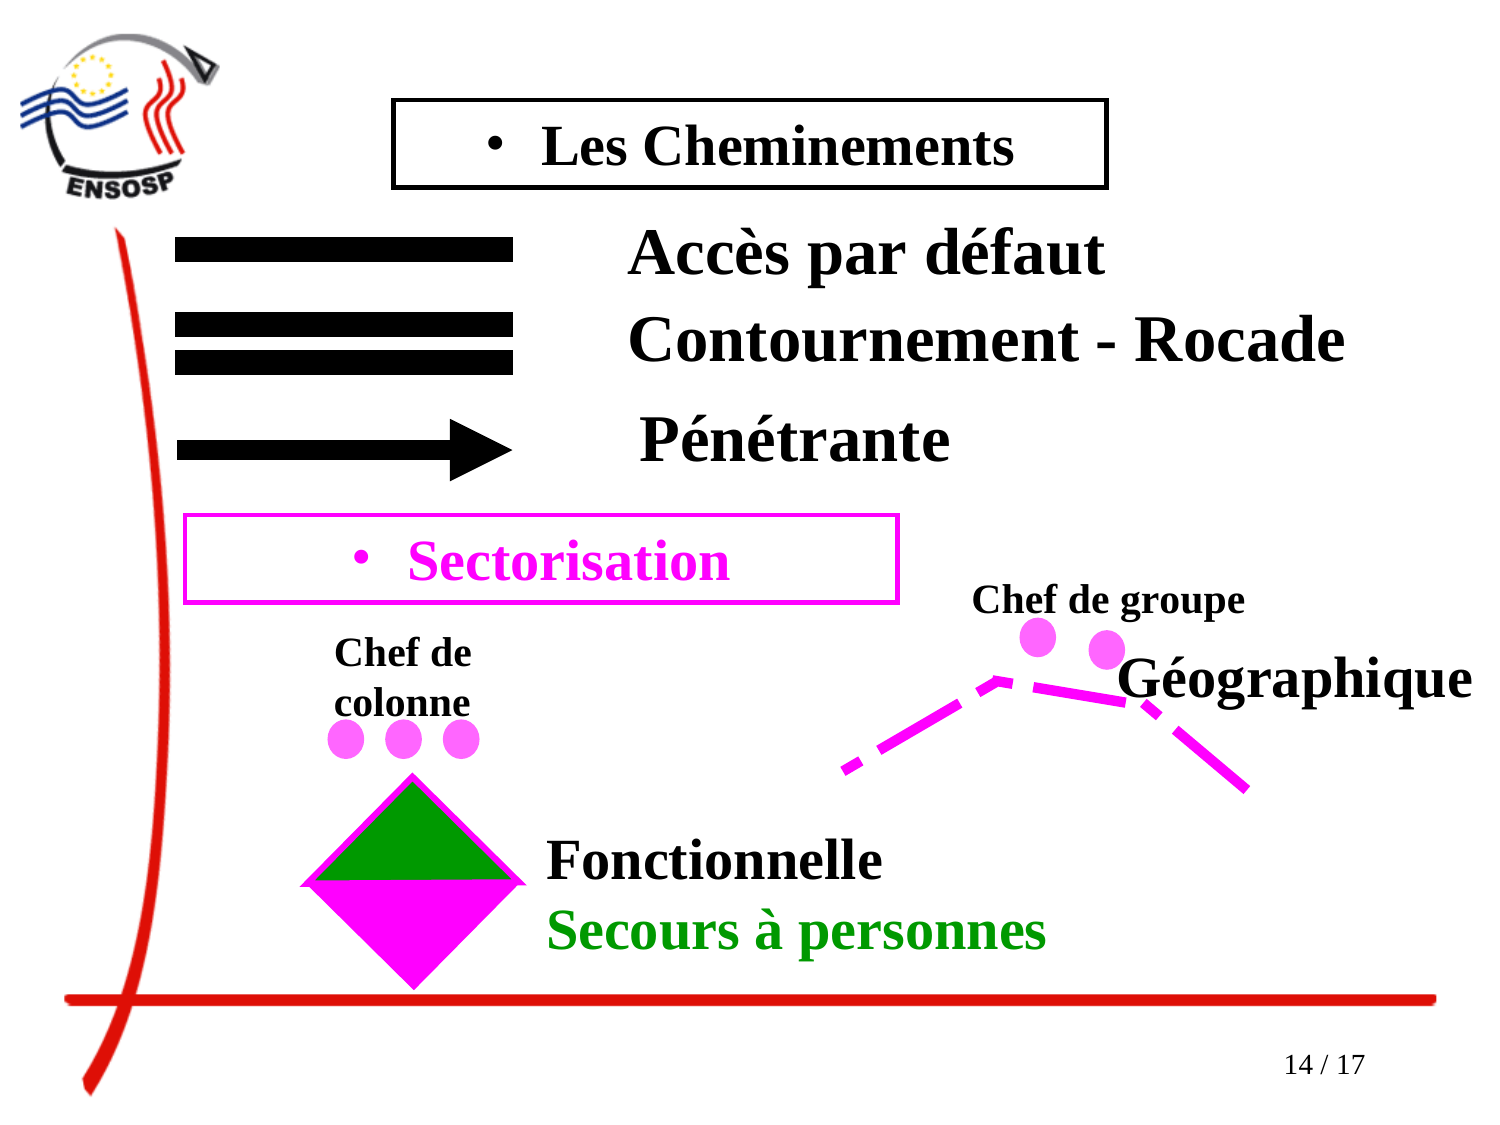

Les Cheminements
Accès par défaut
Contournement - Rocade
Pénétrante
Sectorisation
Chef de groupe
Chef de
colonne
Géographique
Fonctionnelle
Secours à personnes
14